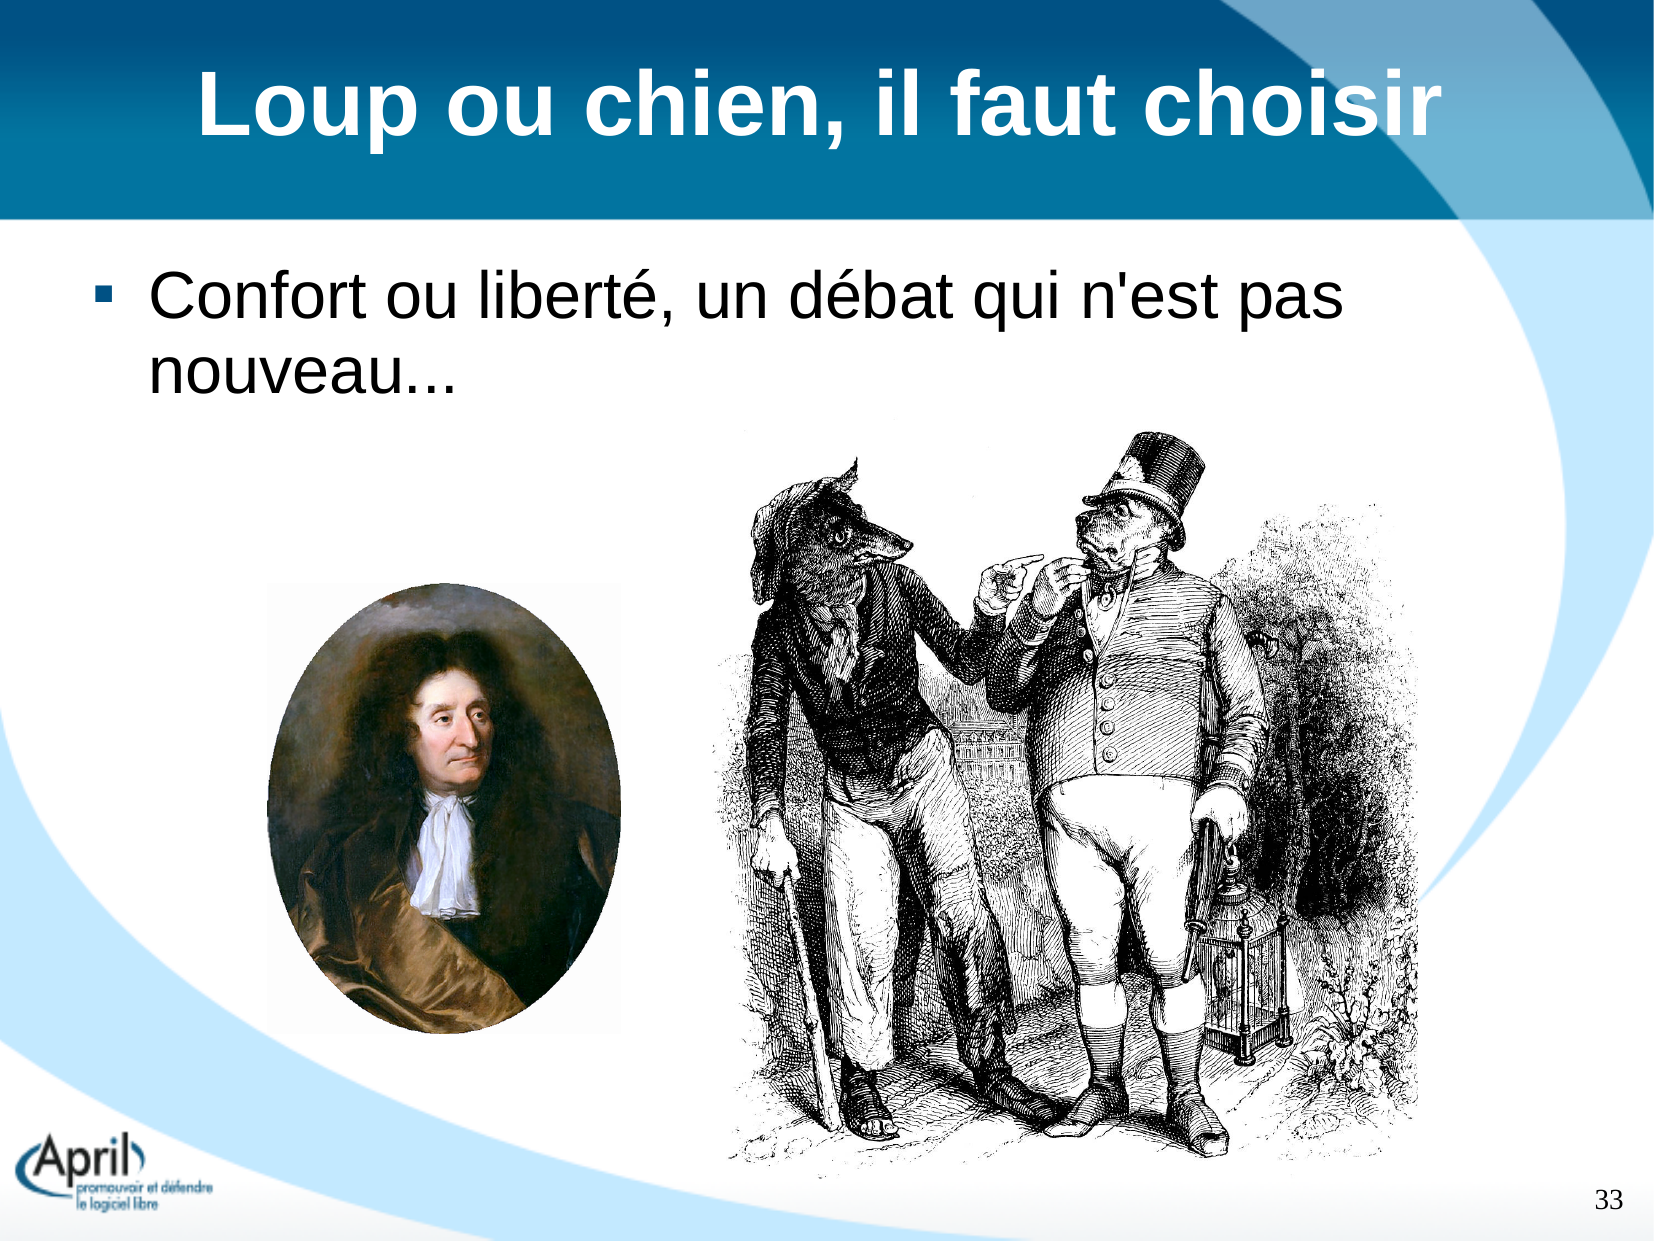

# Loup ou chien, il faut choisir
Confort ou liberté, un débat qui n'est pas nouveau...
33